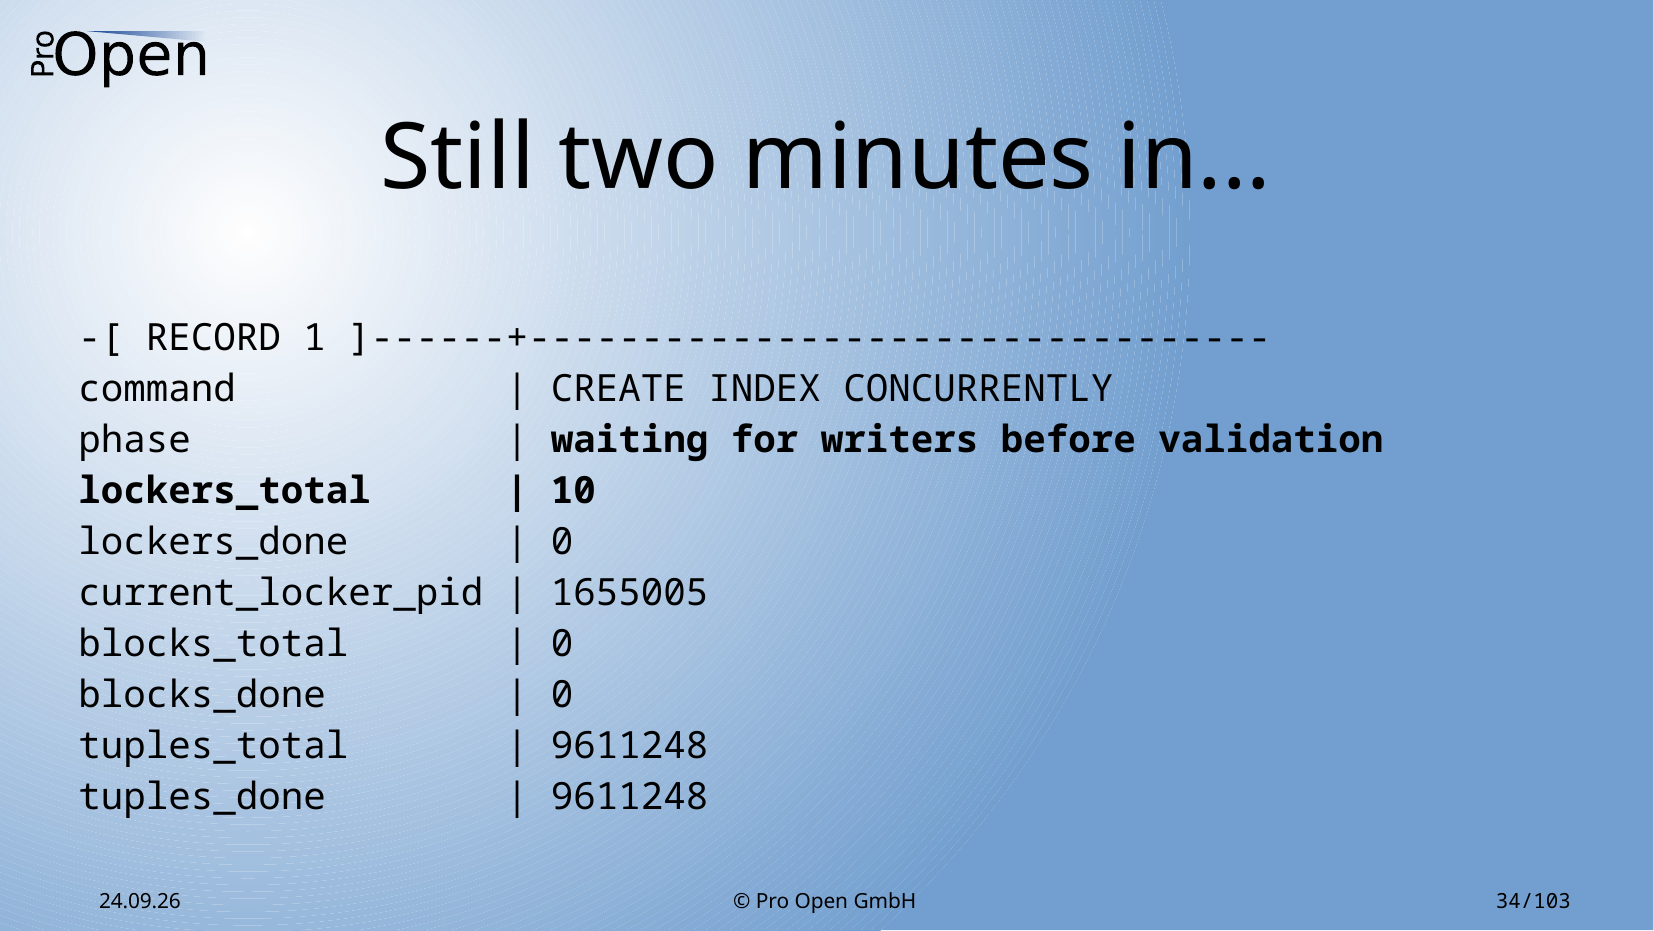

# Still two minutes in...
-[ RECORD 1 ]------+---------------------------------
command | CREATE INDEX CONCURRENTLY
phase | waiting for writers before validation
lockers_total | 10
lockers_done | 0
current_locker_pid | 1655005
blocks_total | 0
blocks_done | 0
tuples_total | 9611248
tuples_done | 9611248
© Pro Open GmbH
34